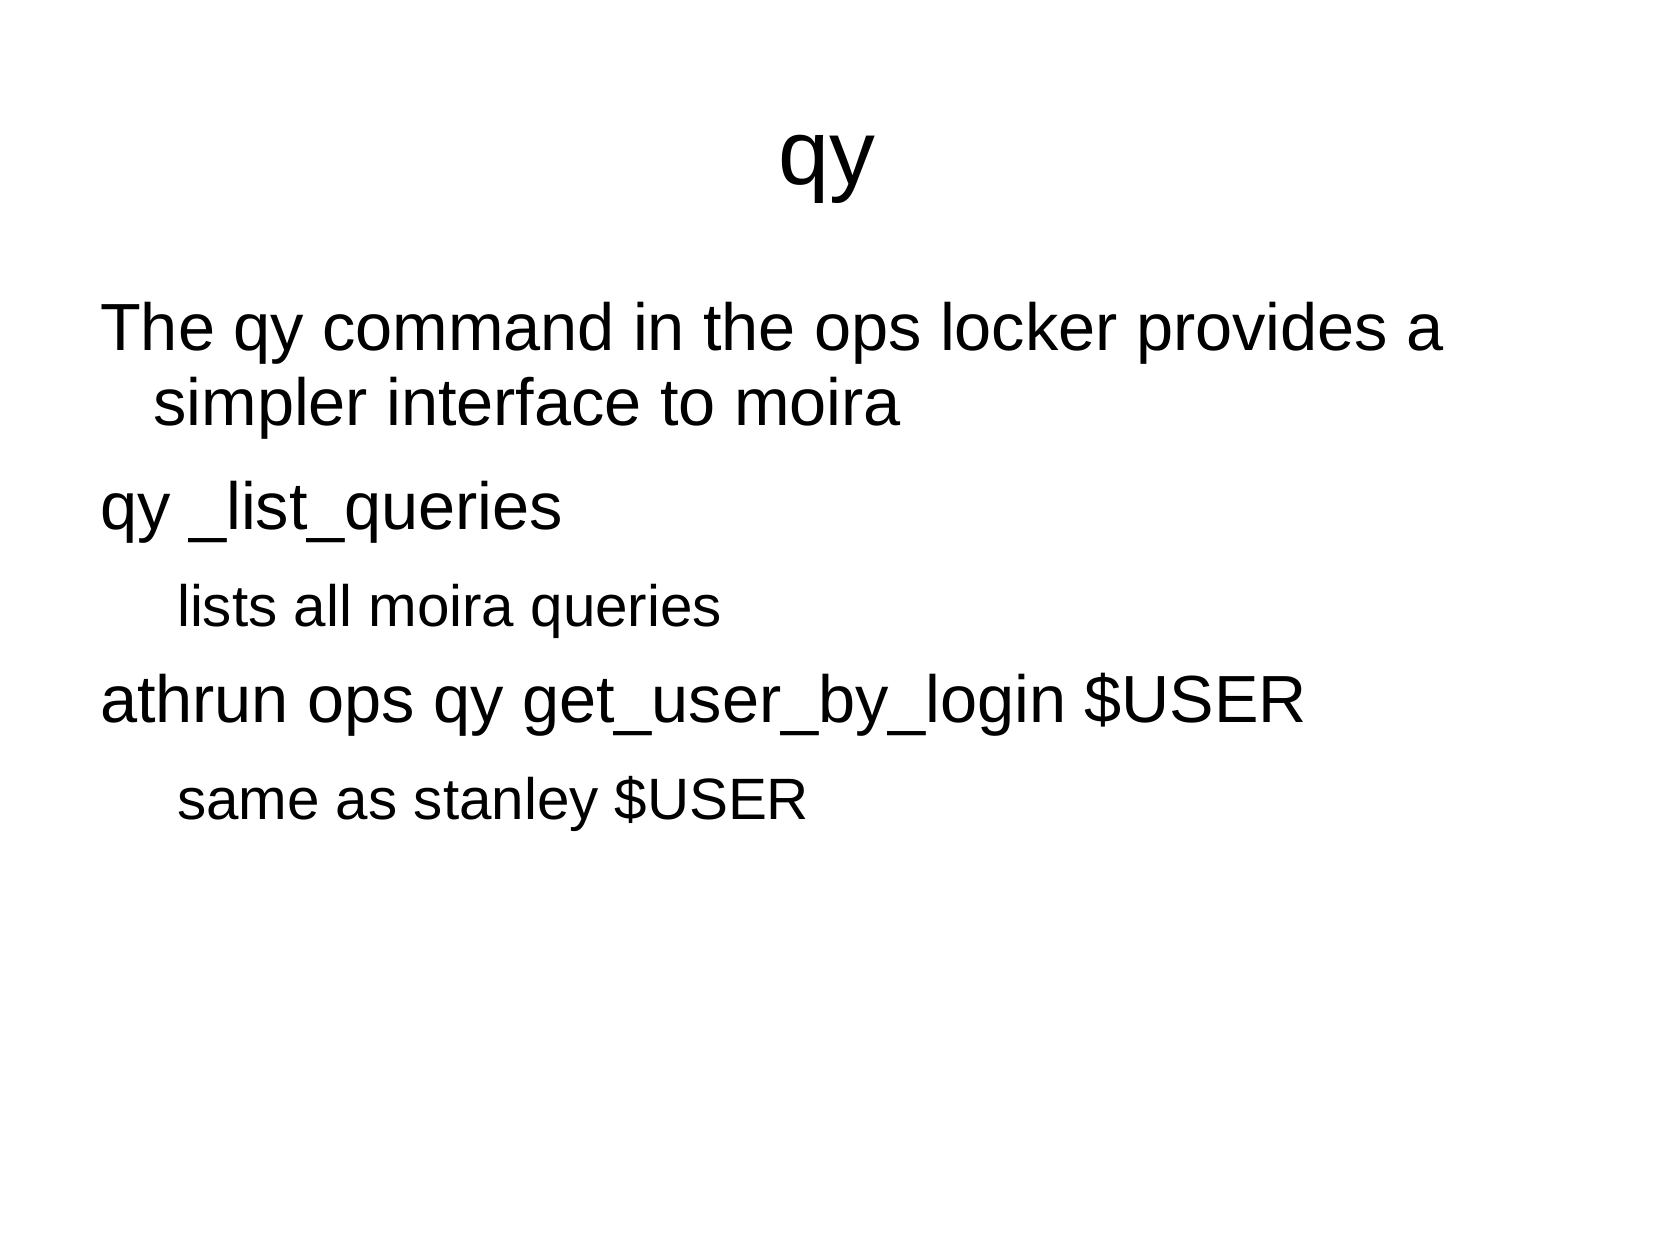

# qy
The qy command in the ops locker provides a simpler interface to moira
qy _list_queries
lists all moira queries
athrun ops qy get_user_by_login $USER
same as stanley $USER